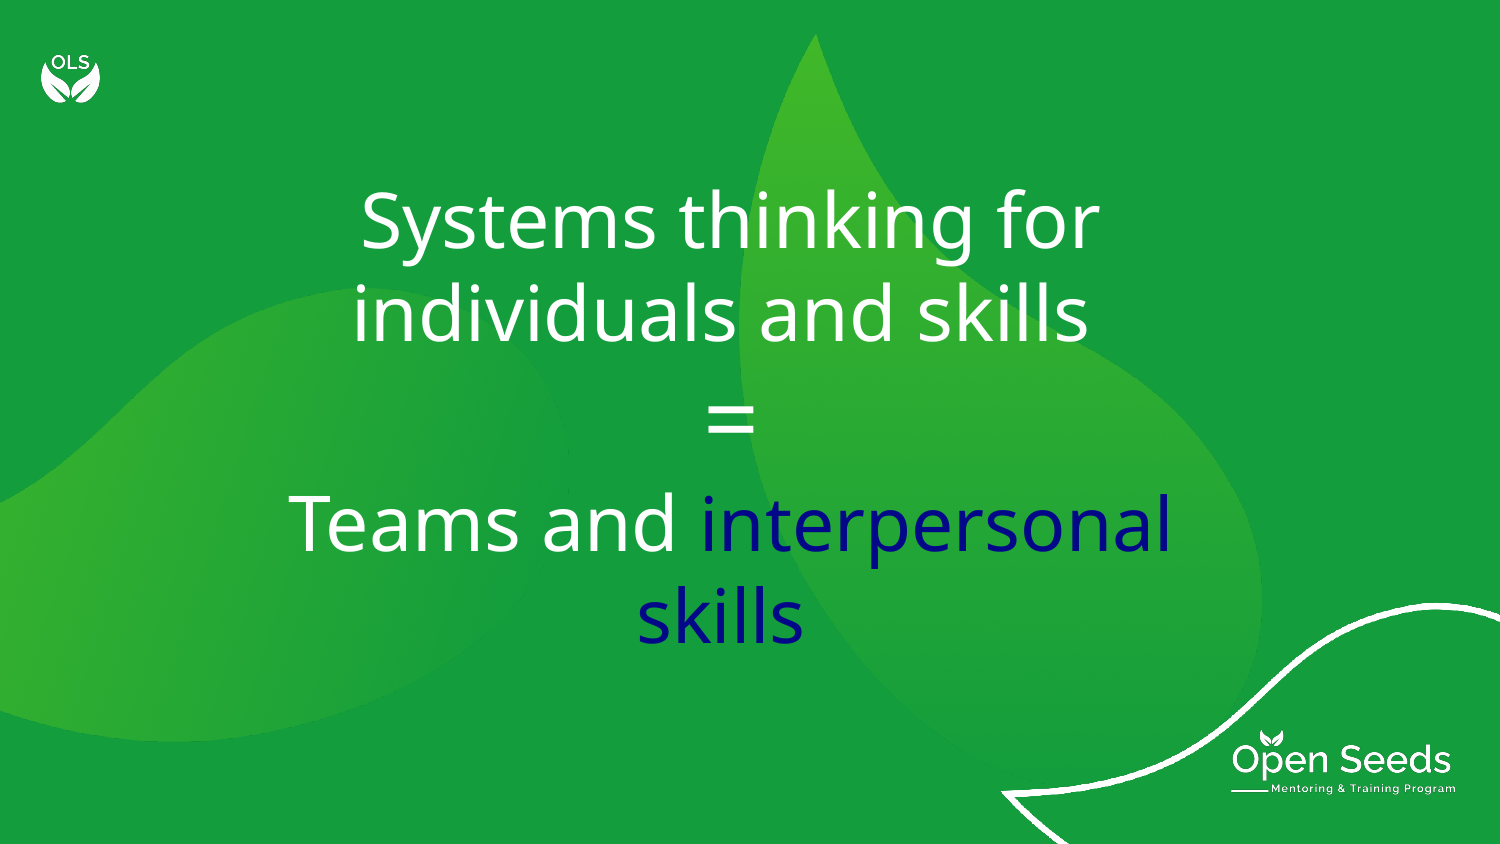

# Systems thinking for individuals and skills
=
Teams and interpersonal skills